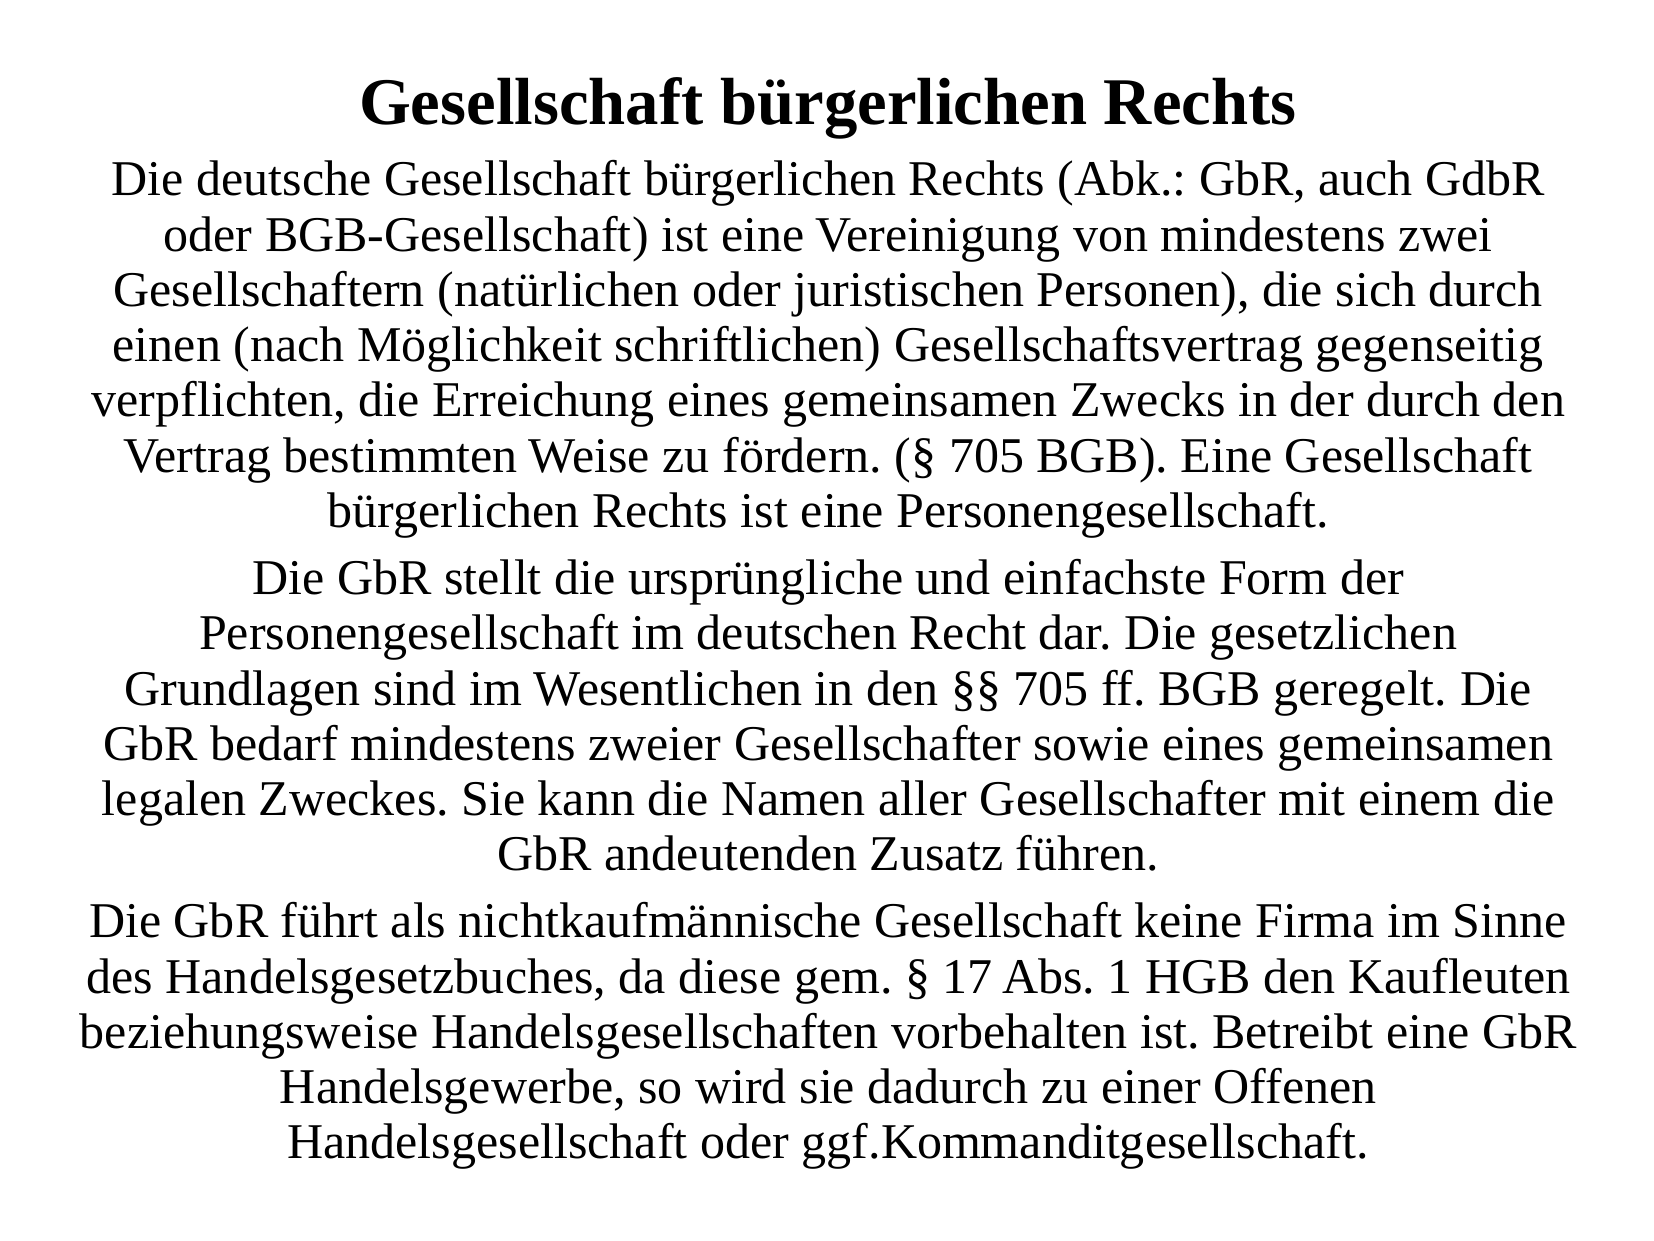

Gesellschaft bürgerlichen Rechts
Die deutsche Gesellschaft bürgerlichen Rechts (Abk.: GbR, auch GdbR oder BGB-Gesellschaft) ist eine Vereinigung von mindestens zwei Gesellschaftern (natürlichen oder juristischen Personen), die sich durch einen (nach Möglichkeit schriftlichen) Gesellschaftsvertrag gegenseitig verpflichten, die Erreichung eines gemeinsamen Zwecks in der durch den Vertrag bestimmten Weise zu fördern. (§ 705 BGB). Eine Gesellschaft bürgerlichen Rechts ist eine Personengesellschaft.
Die GbR stellt die ursprüngliche und einfachste Form der Personengesellschaft im deutschen Recht dar. Die gesetzlichen Grundlagen sind im Wesentlichen in den §§ 705 ff. BGB geregelt. Die GbR bedarf mindestens zweier Gesellschafter sowie eines gemeinsamen legalen Zweckes. Sie kann die Namen aller Gesellschafter mit einem die GbR andeutenden Zusatz führen.
Die GbR führt als nichtkaufmännische Gesellschaft keine Firma im Sinne des Handelsgesetzbuches, da diese gem. § 17 Abs. 1 HGB den Kaufleuten beziehungsweise Handelsgesellschaften vorbehalten ist. Betreibt eine GbR Handelsgewerbe, so wird sie dadurch zu einer Offenen Handelsgesellschaft oder ggf.Kommanditgesellschaft.